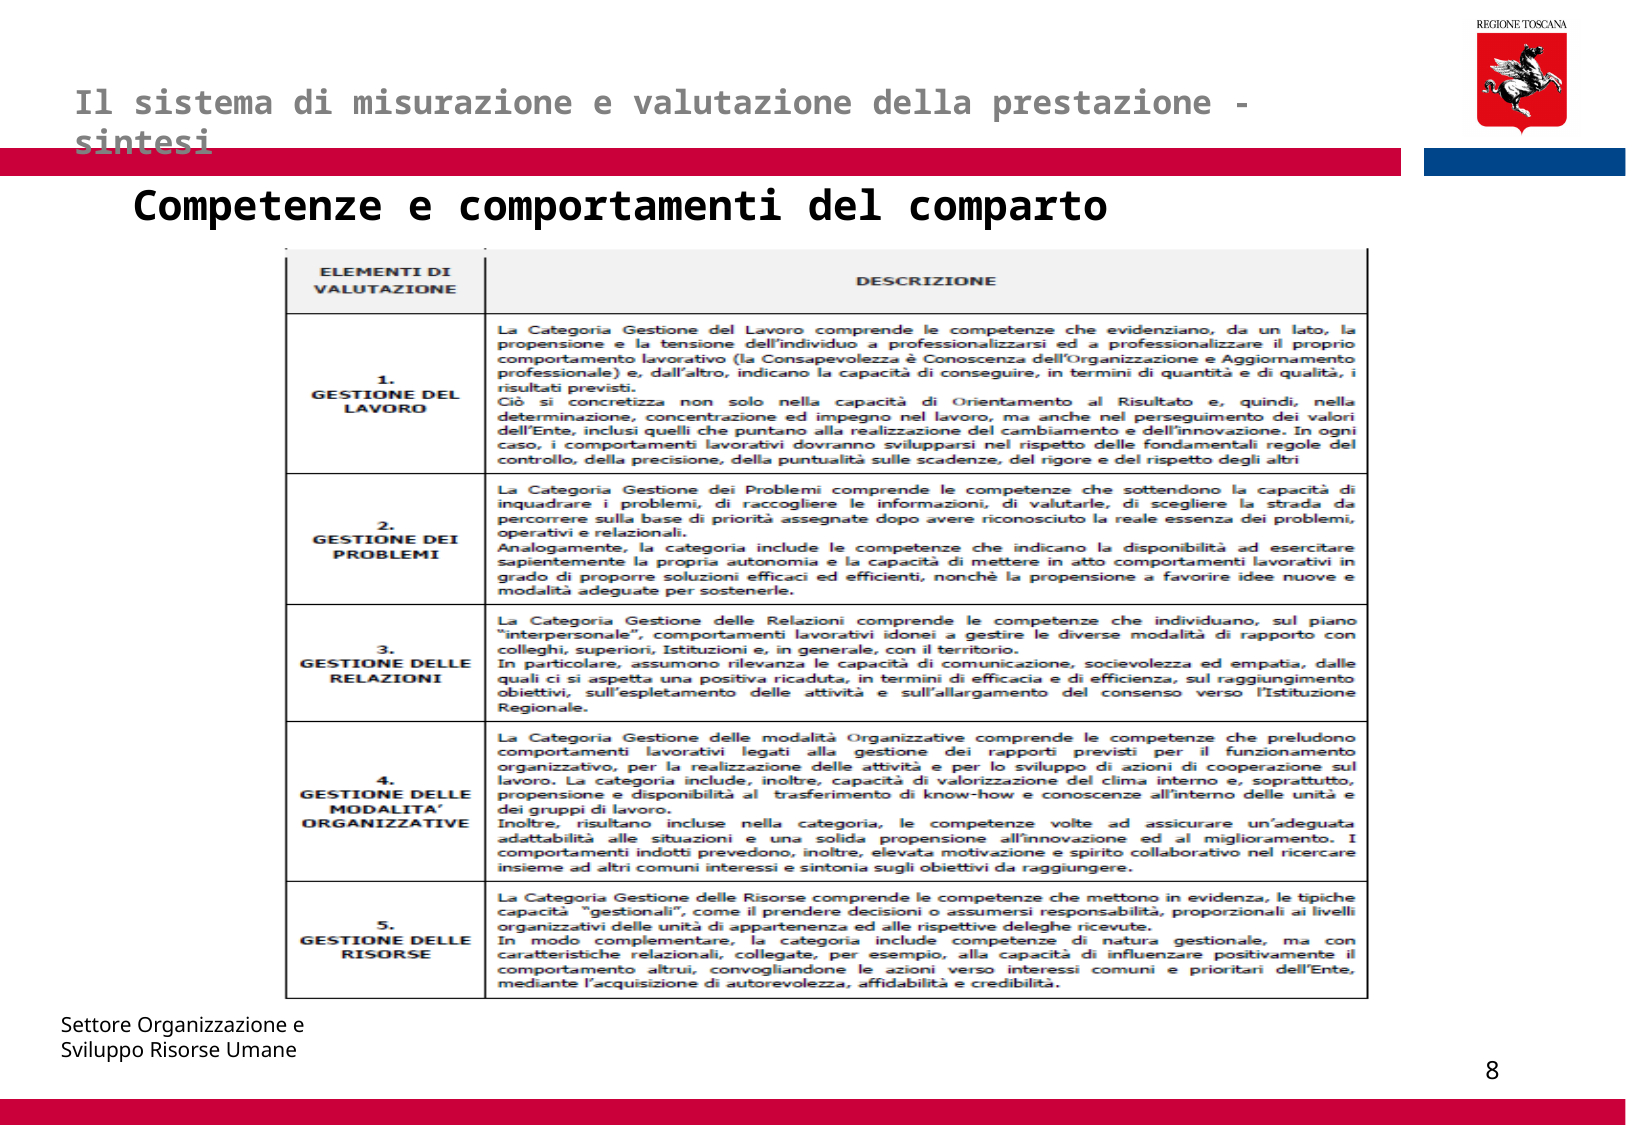

Il sistema di misurazione e valutazione della prestazione - sintesi
# Competenze e comportamenti del comparto
Settore Organizzazione e
Sviluppo Risorse Umane